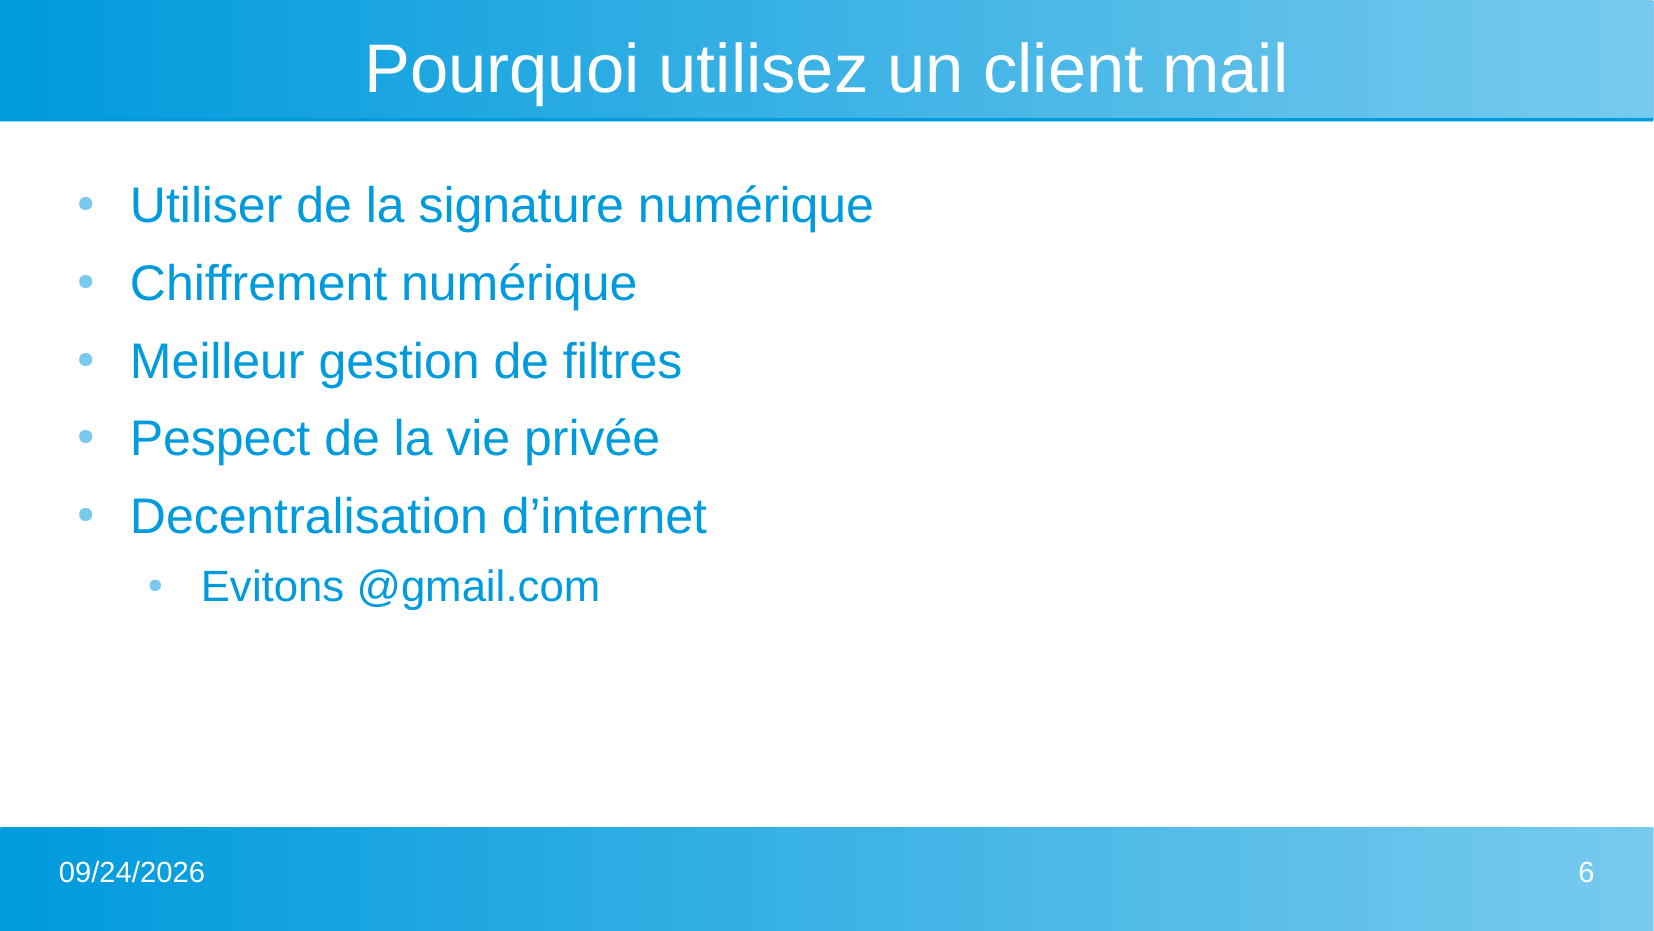

# Pourquoi utilisez un client mail
Utiliser de la signature numérique
Chiffrement numérique
Meilleur gestion de filtres
Pespect de la vie privée
Decentralisation d’internet
Evitons @gmail.com
6